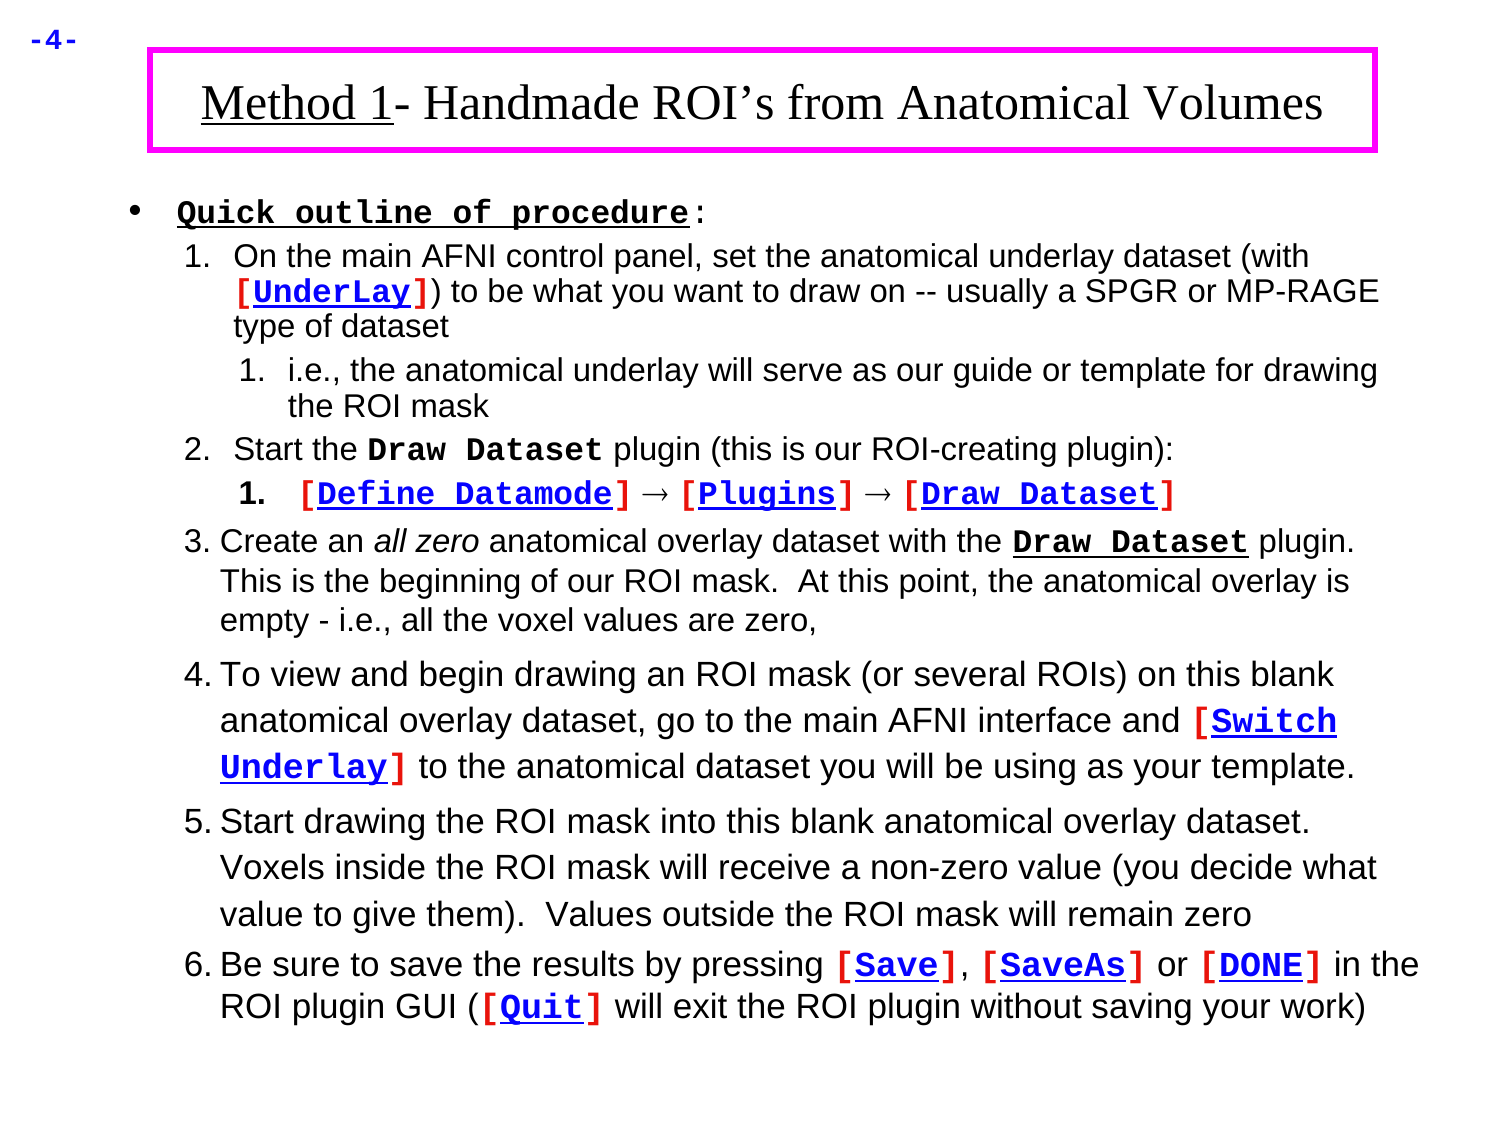

Method 1- Handmade ROI’s from Anatomical Volumes
# Quick outline of procedure:
On the main AFNI control panel, set the anatomical underlay dataset (with [UnderLay]) to be what you want to draw on -- usually a SPGR or MP-RAGE type of dataset
i.e., the anatomical underlay will serve as our guide or template for drawing the ROI mask
Start the Draw Dataset plugin (this is our ROI-creating plugin):
 [Define Datamode]  [Plugins]  [Draw Dataset]
Create an all zero anatomical overlay dataset with the Draw Dataset plugin. This is the beginning of our ROI mask. At this point, the anatomical overlay is empty - i.e., all the voxel values are zero,
To view and begin drawing an ROI mask (or several ROIs) on this blank anatomical overlay dataset, go to the main AFNI interface and [Switch Underlay] to the anatomical dataset you will be using as your template.
Start drawing the ROI mask into this blank anatomical overlay dataset. Voxels inside the ROI mask will receive a non-zero value (you decide what value to give them). Values outside the ROI mask will remain zero
Be sure to save the results by pressing [Save], [SaveAs] or [DONE] in the ROI plugin GUI ([Quit] will exit the ROI plugin without saving your work)